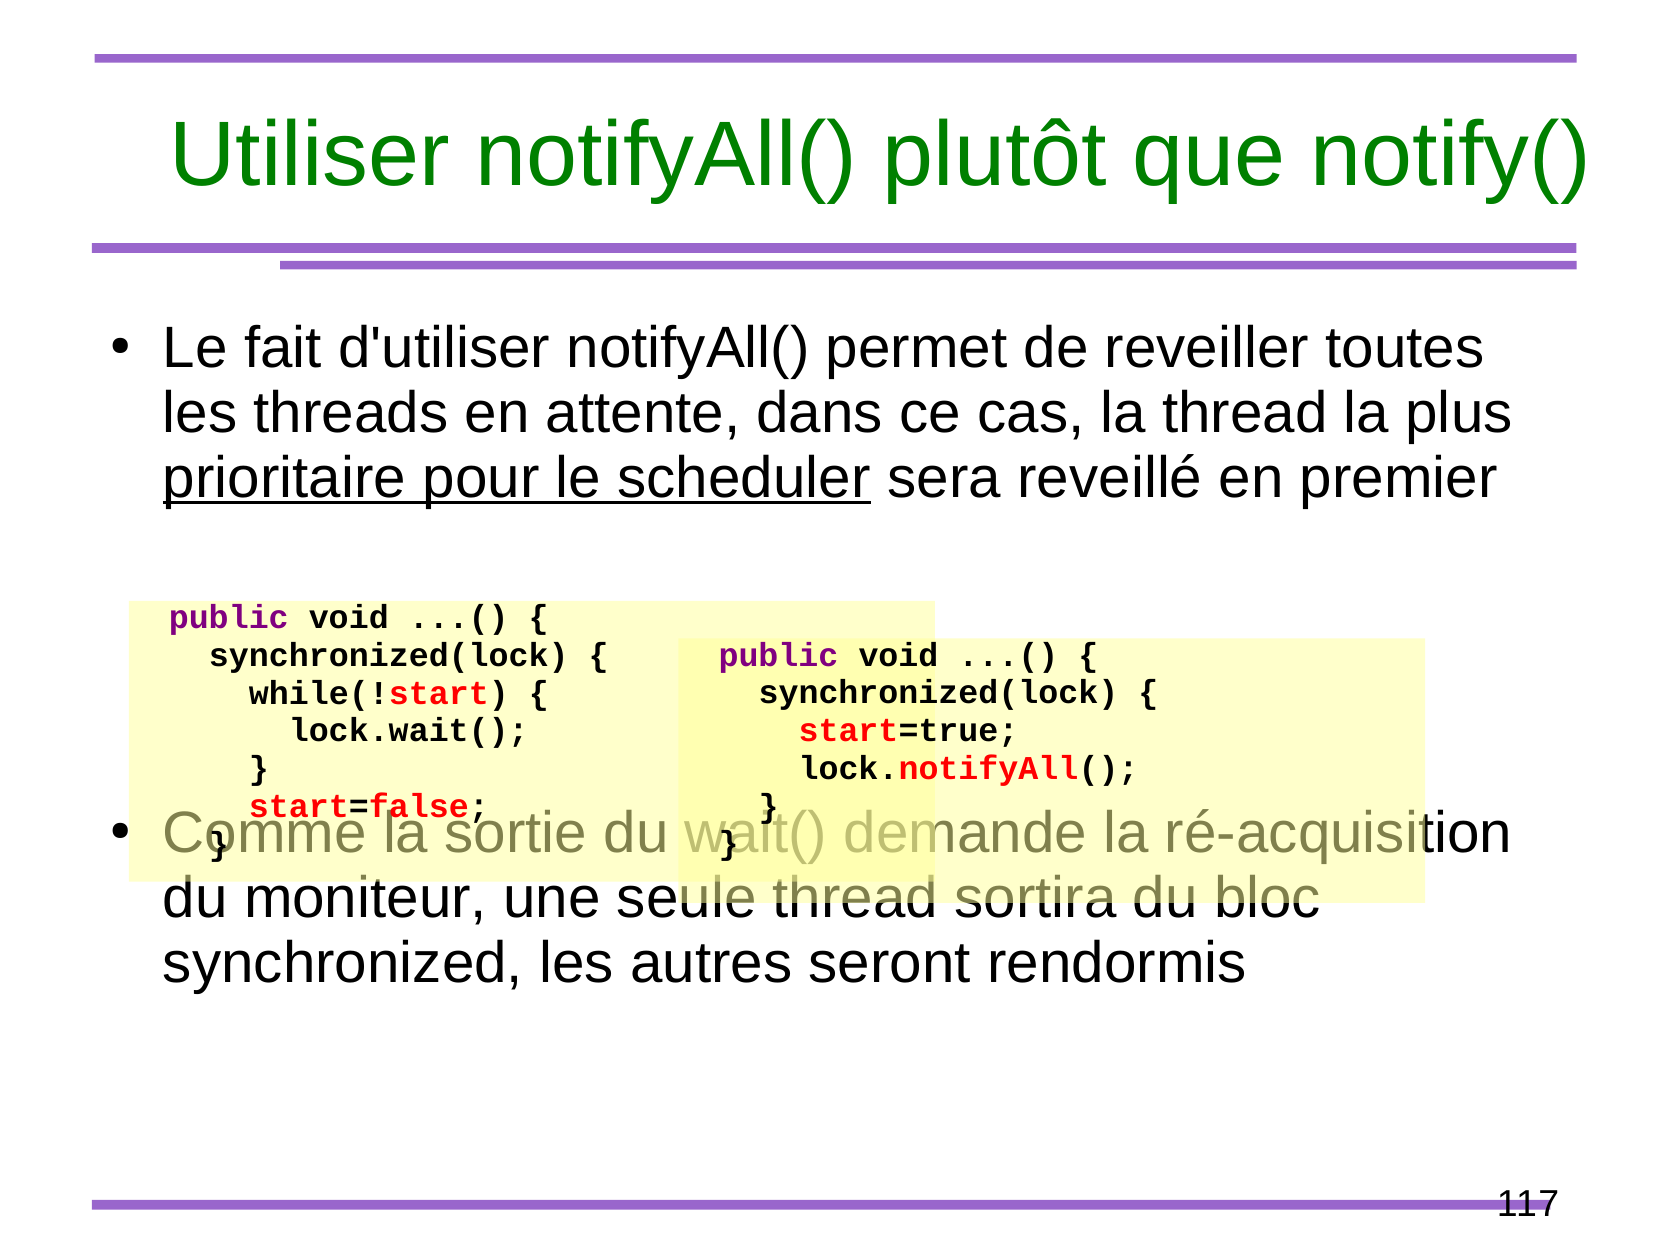

# Utiliser notifyAll() plutôt que notify()
Le fait d'utiliser notifyAll() permet de reveiller toutes les threads en attente, dans ce cas, la thread la plus prioritaire pour le scheduler sera reveillé en premier
Comme la sortie du wait() demande la ré-acquisition du moniteur, une seule thread sortira du bloc synchronized, les autres seront rendormis
 public void ...() {
 synchronized(lock) {
 while(!start) {
 lock.wait();
 }
 start=false;
 }
 }
 public void ...() {
 synchronized(lock) {
 start=true;
 lock.notifyAll();
 }
 }